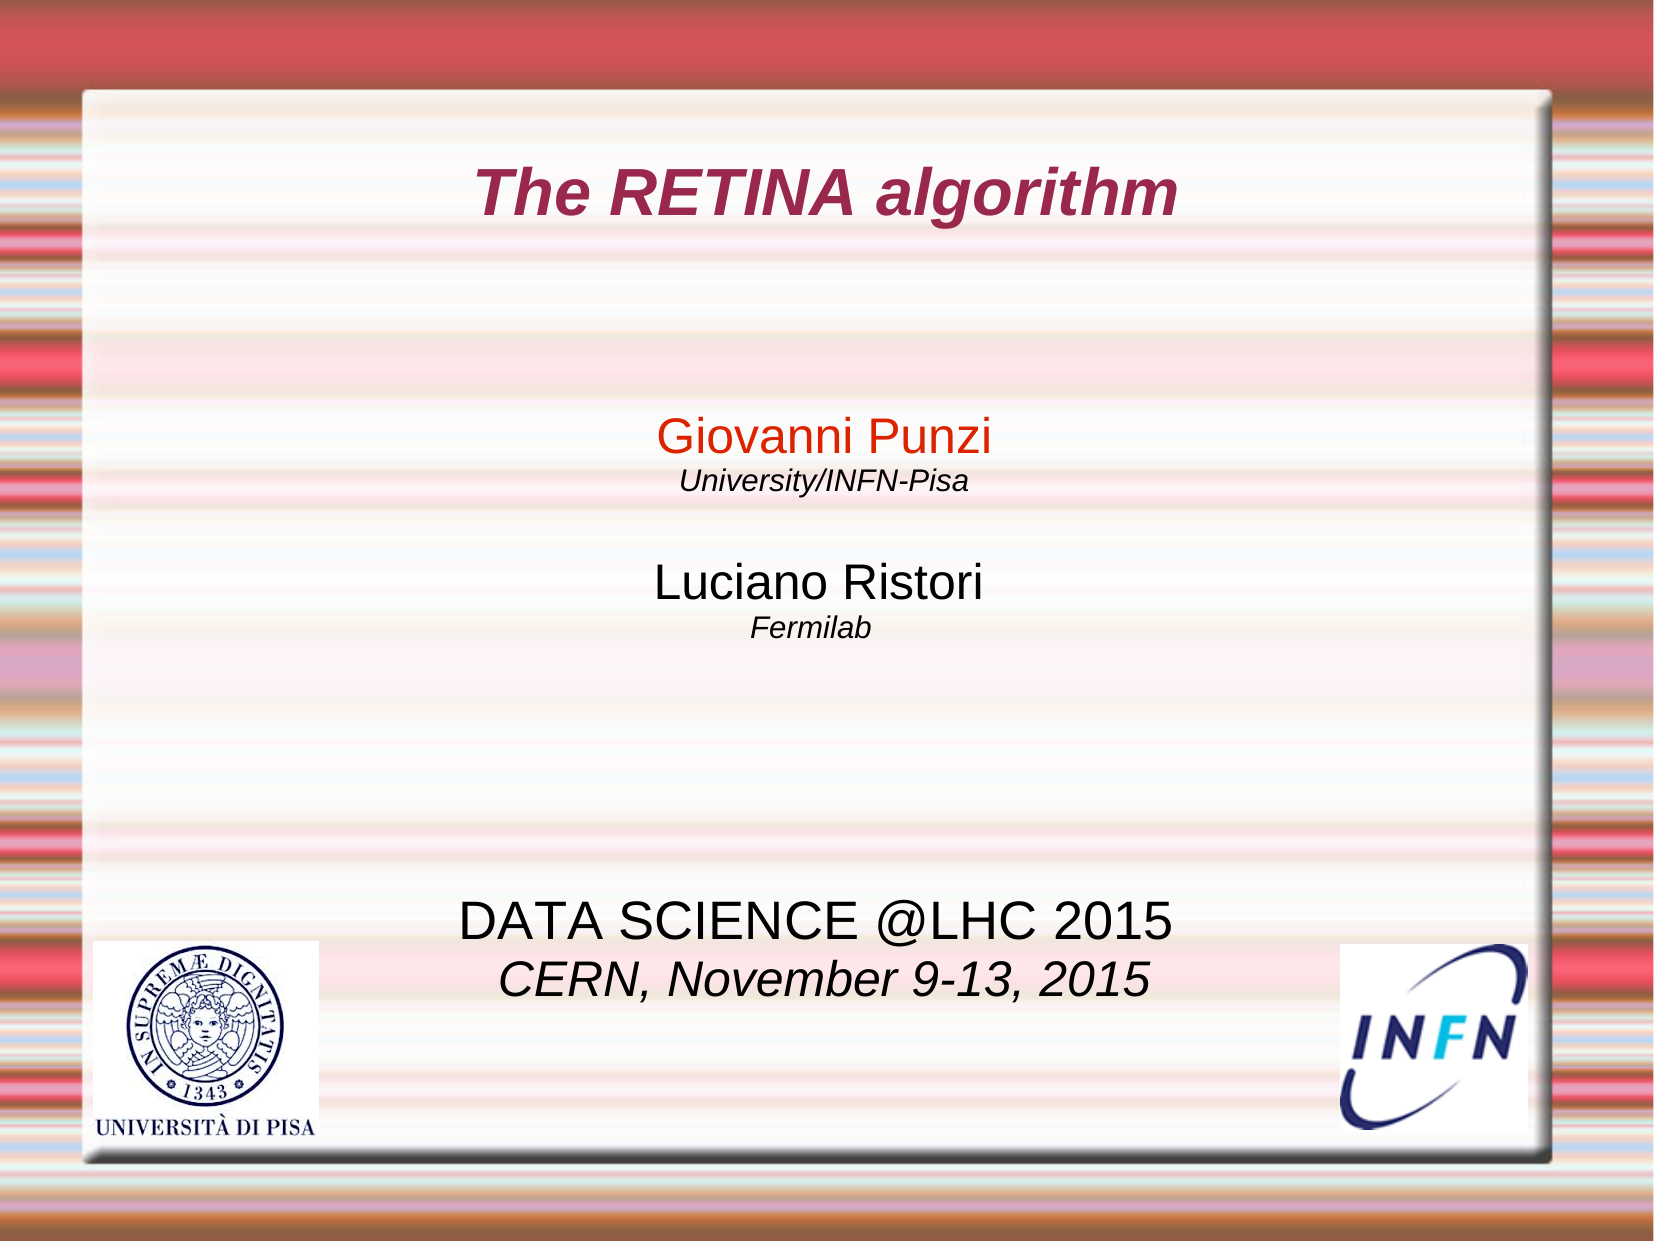

# The RETINA algorithm
Giovanni Punzi
University/INFN-Pisa
Luciano Ristori
Fermilab
DATA SCIENCE @LHC 2015
CERN, November 9-13, 2015